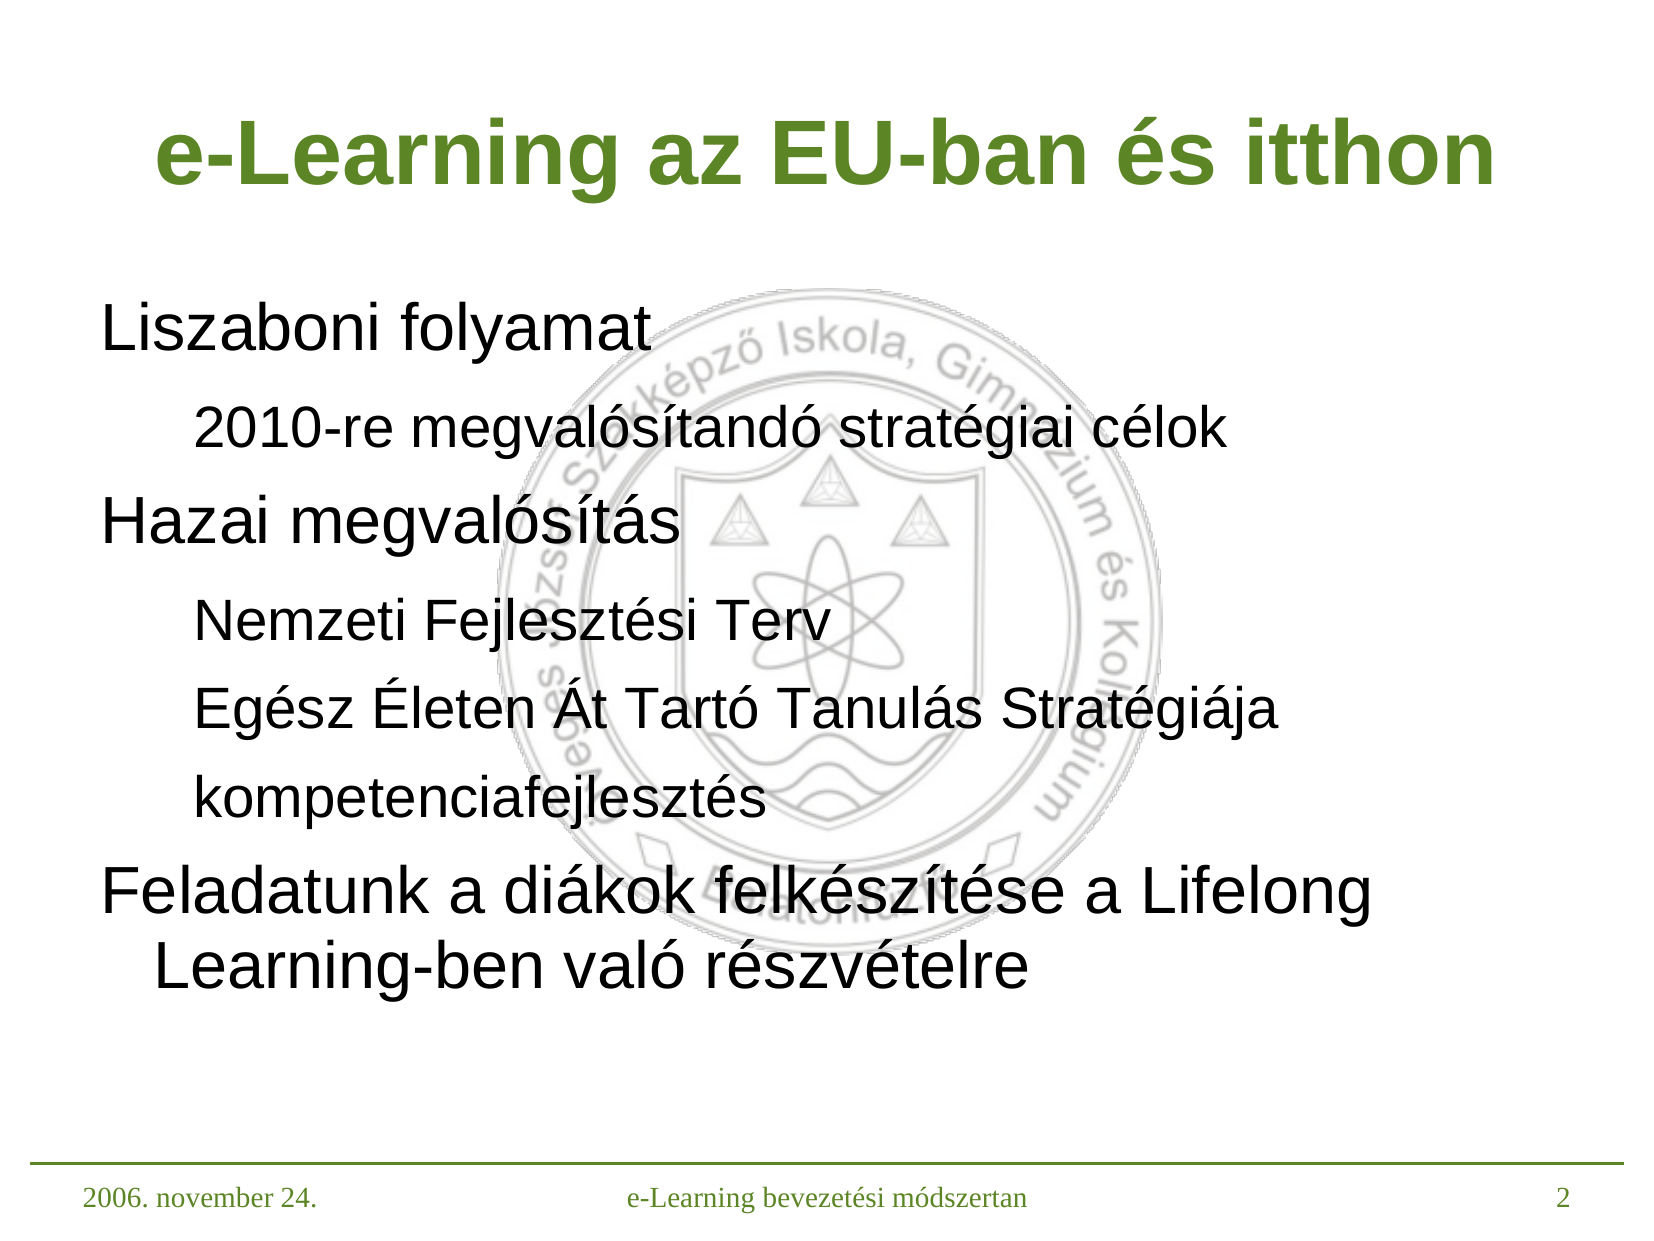

# e-Learning az EU-ban és itthon
Liszaboni folyamat
 2010-re megvalósítandó stratégiai célok
Hazai megvalósítás
 Nemzeti Fejlesztési Terv
 Egész Életen Át Tartó Tanulás Stratégiája
 kompetenciafejlesztés
Feladatunk a diákok felkészítése a Lifelong Learning-ben való részvételre
2006. november 24.
e-Learning bevezetési módszertan
2